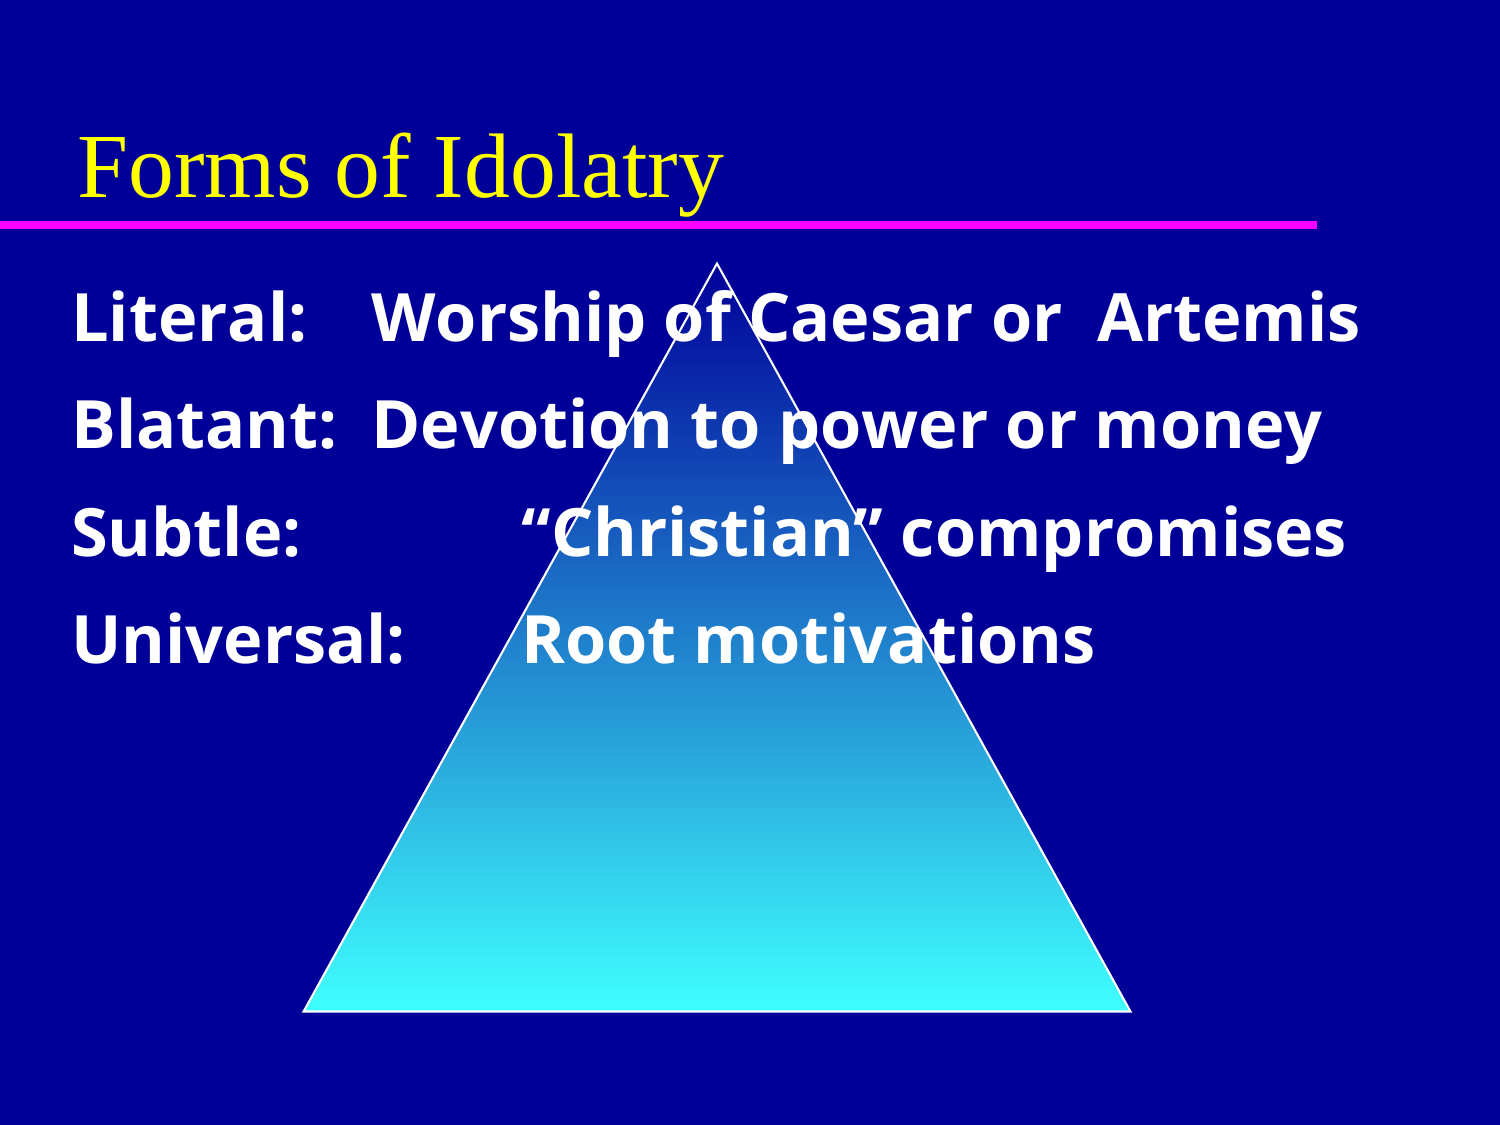

# Forms of Idolatry
Literal:	Worship of Caesar or Artemis
Blatant:	Devotion to power or money
Subtle:		“Christian” compromises
Universal:	Root motivations